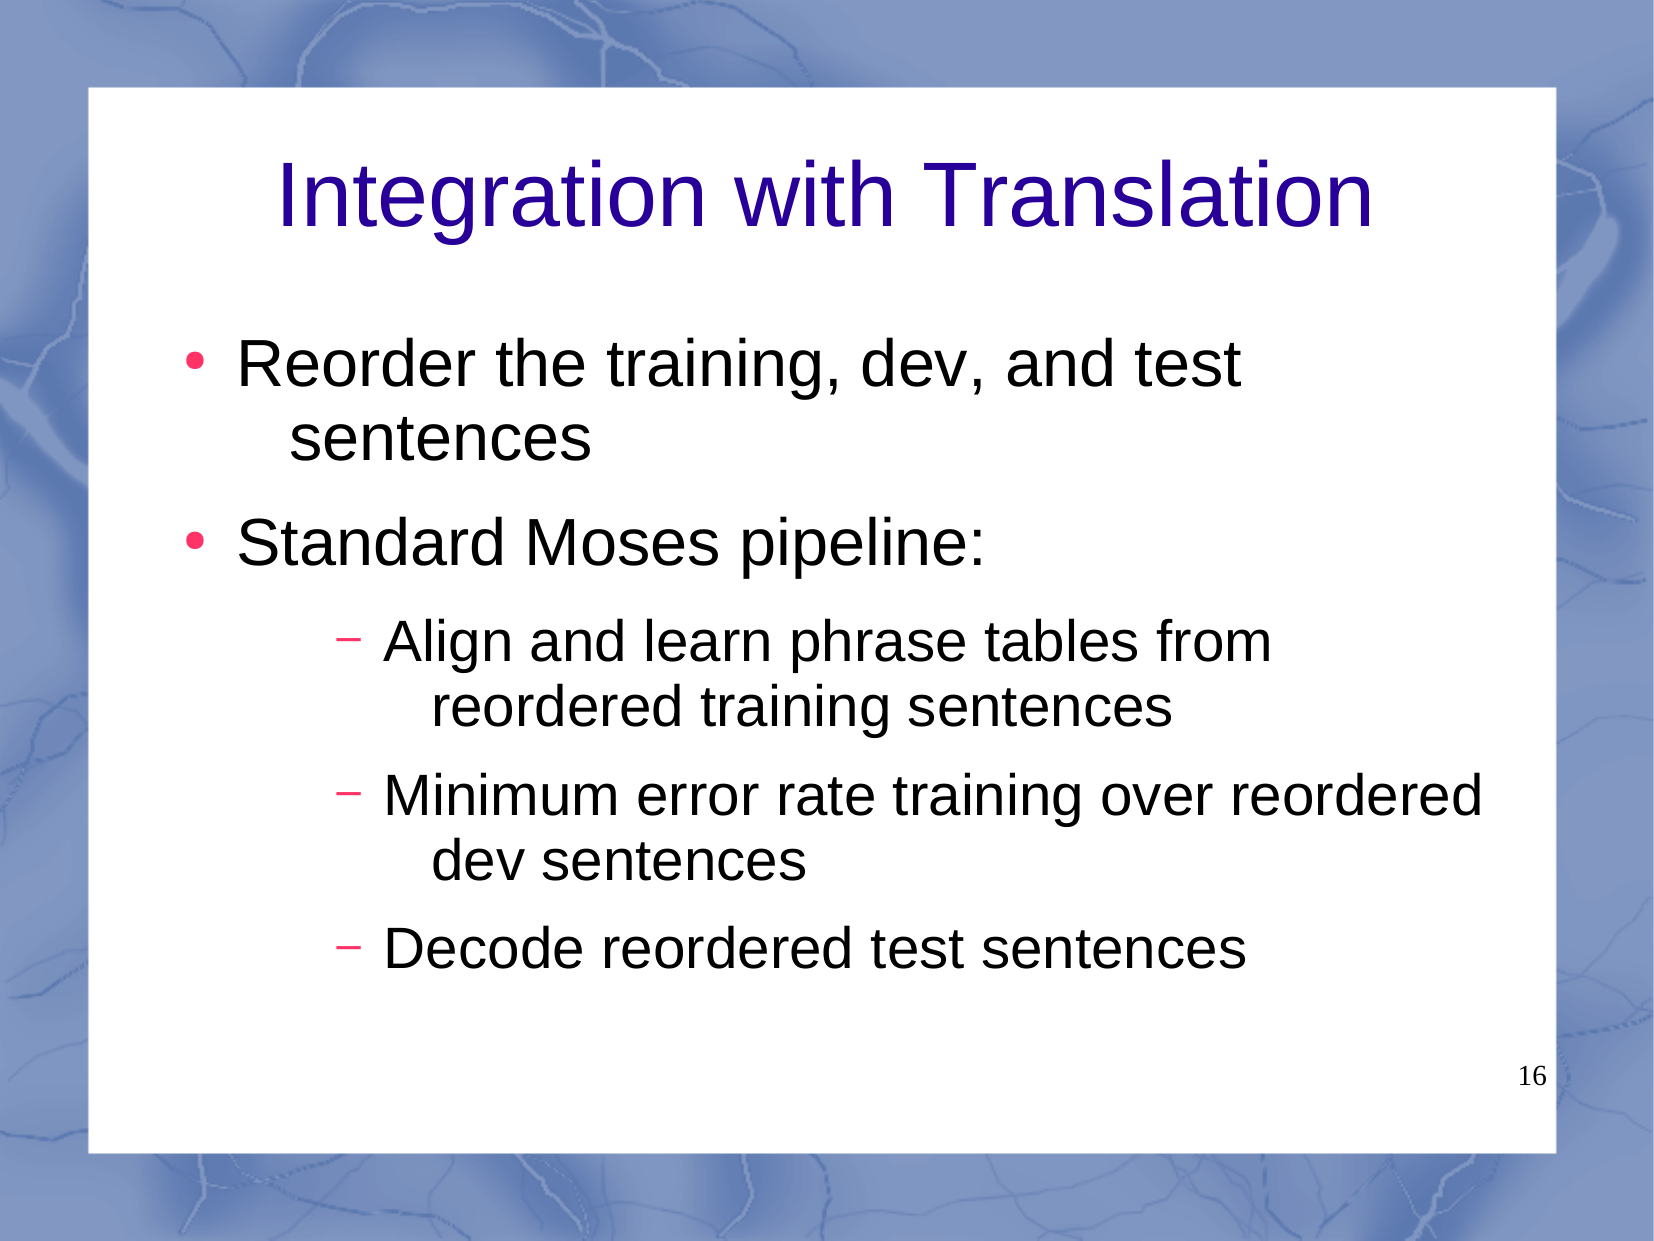

# Integration with Translation
Reorder the training, dev, and test sentences
Standard Moses pipeline:
Align and learn phrase tables from reordered training sentences
Minimum error rate training over reordered dev sentences
Decode reordered test sentences
16